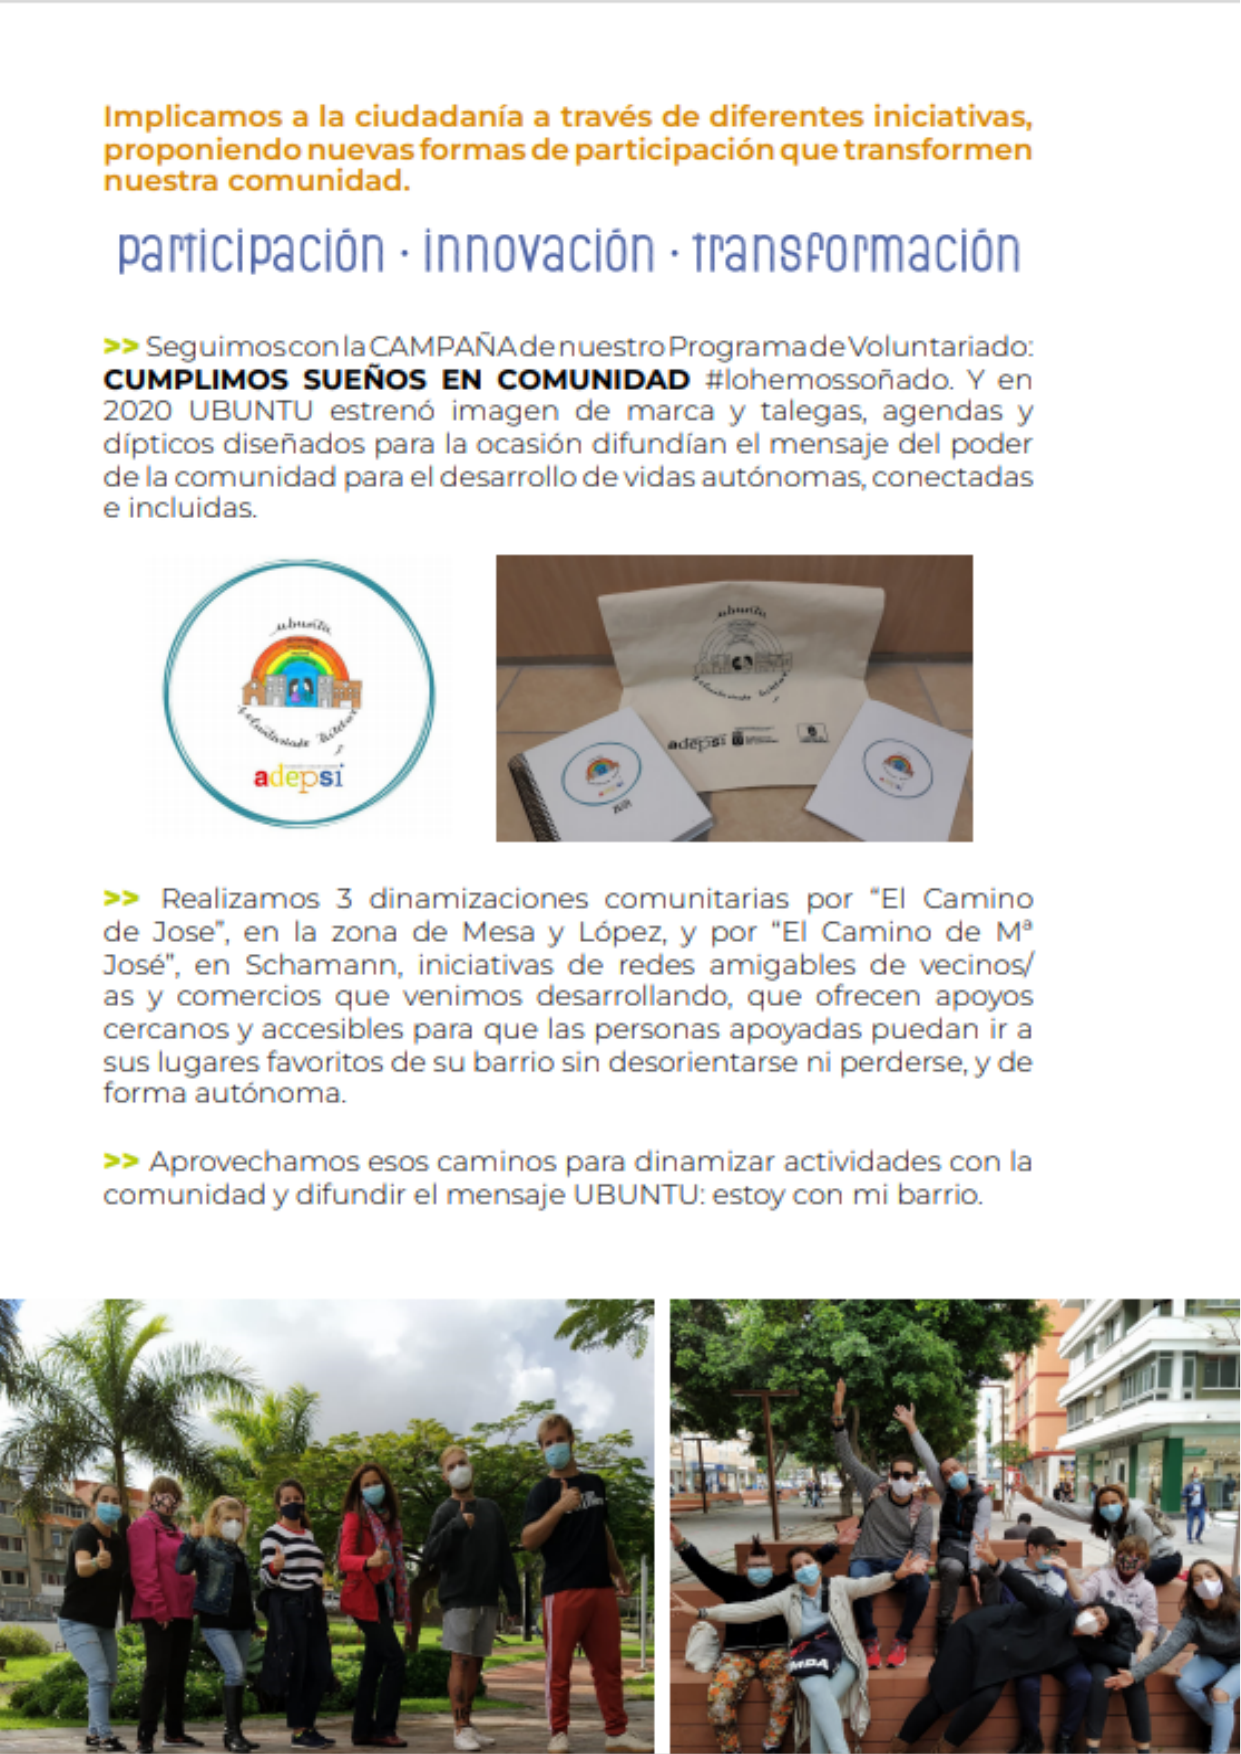

Implicamos a la ciudadanía a través de diferentes iniciativas,
proponiendo nuevas formas de participación que transformen
nuestra comunidad.
>>
Seguimos con la CAMPAÑA de nuestro Programa de Voluntariado:
CUMPLIMOS SUEÑOS EN COMUNIDAD #lohemossoñado. Y en
2020 UBUNTU estrenó imagen de marca y talegas, agendas y
dípticos diseñados para la ocasión difundían el mensaje del poder
de la comunidad para el desarrollo de vidas autónomas, conectadas
e incluidas.
>>
Realizamos
3
dinamizaciones
comunitarias
por
“El
Camino
de Jose”, en la zona de Mesa y López, y por “El Camino de Mª
José”, en Schamann, iniciativas de redes amigables de vecinos/
as y comercios que venimos desarrollando, que ofrecen apoyos
cercanos y accesibles para que las personas apoyadas puedan ir a
sus lugares favoritos de su barrio sin desorientarse ni perderse, y de
forma autónoma.
>>
Aprovechamos esos caminos para dinamizar actividades con la
comunidad y difundir el mensaje UBUNTU: estoy con mi barrio.